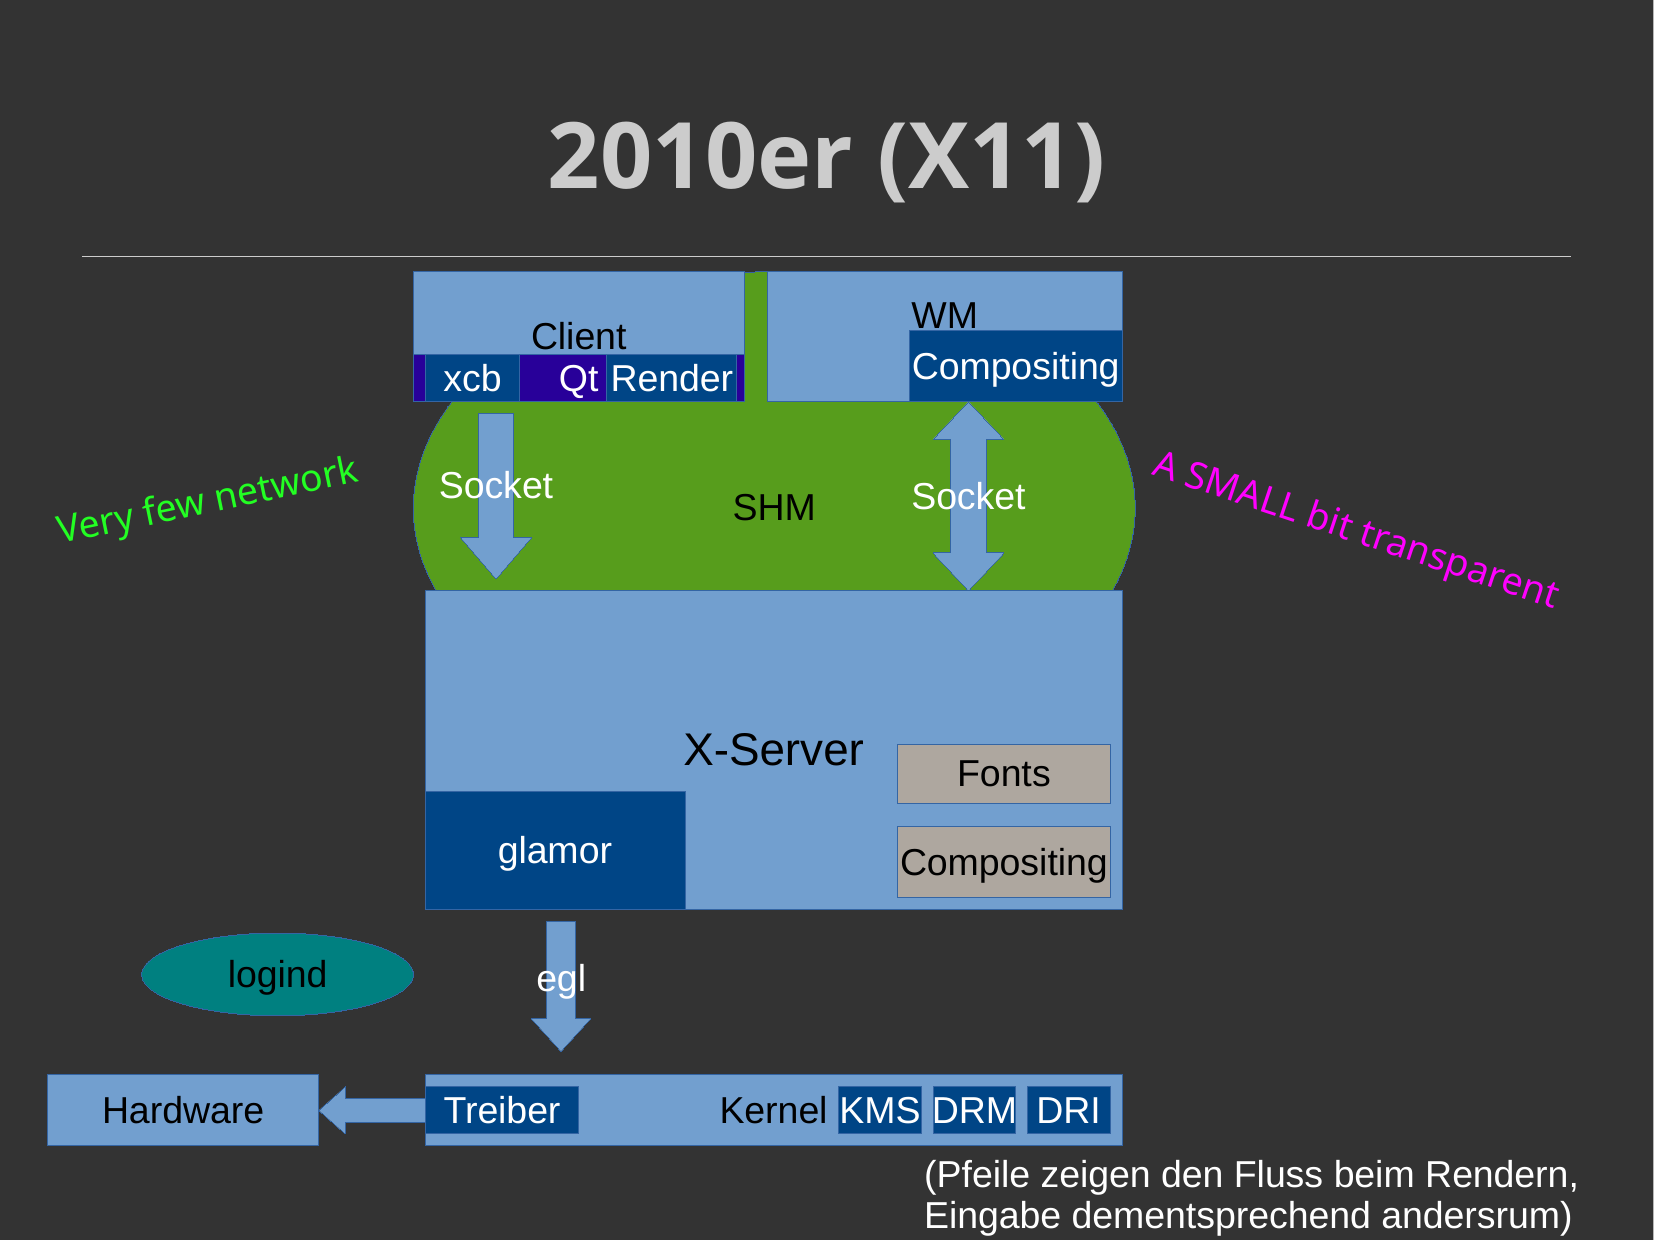

# 2010er (X11)
SHM
Client
WM
Compositing
Qt
xcb
Render
Socket
Socket
Very few network
A SMALL bit transparent
X-Server
Fonts
glamor
Compositing
egl
logind
Hardware
Kernel
Treiber
KMS
DRM
DRI
(Pfeile zeigen den Fluss beim Rendern,
Eingabe dementsprechend andersrum)